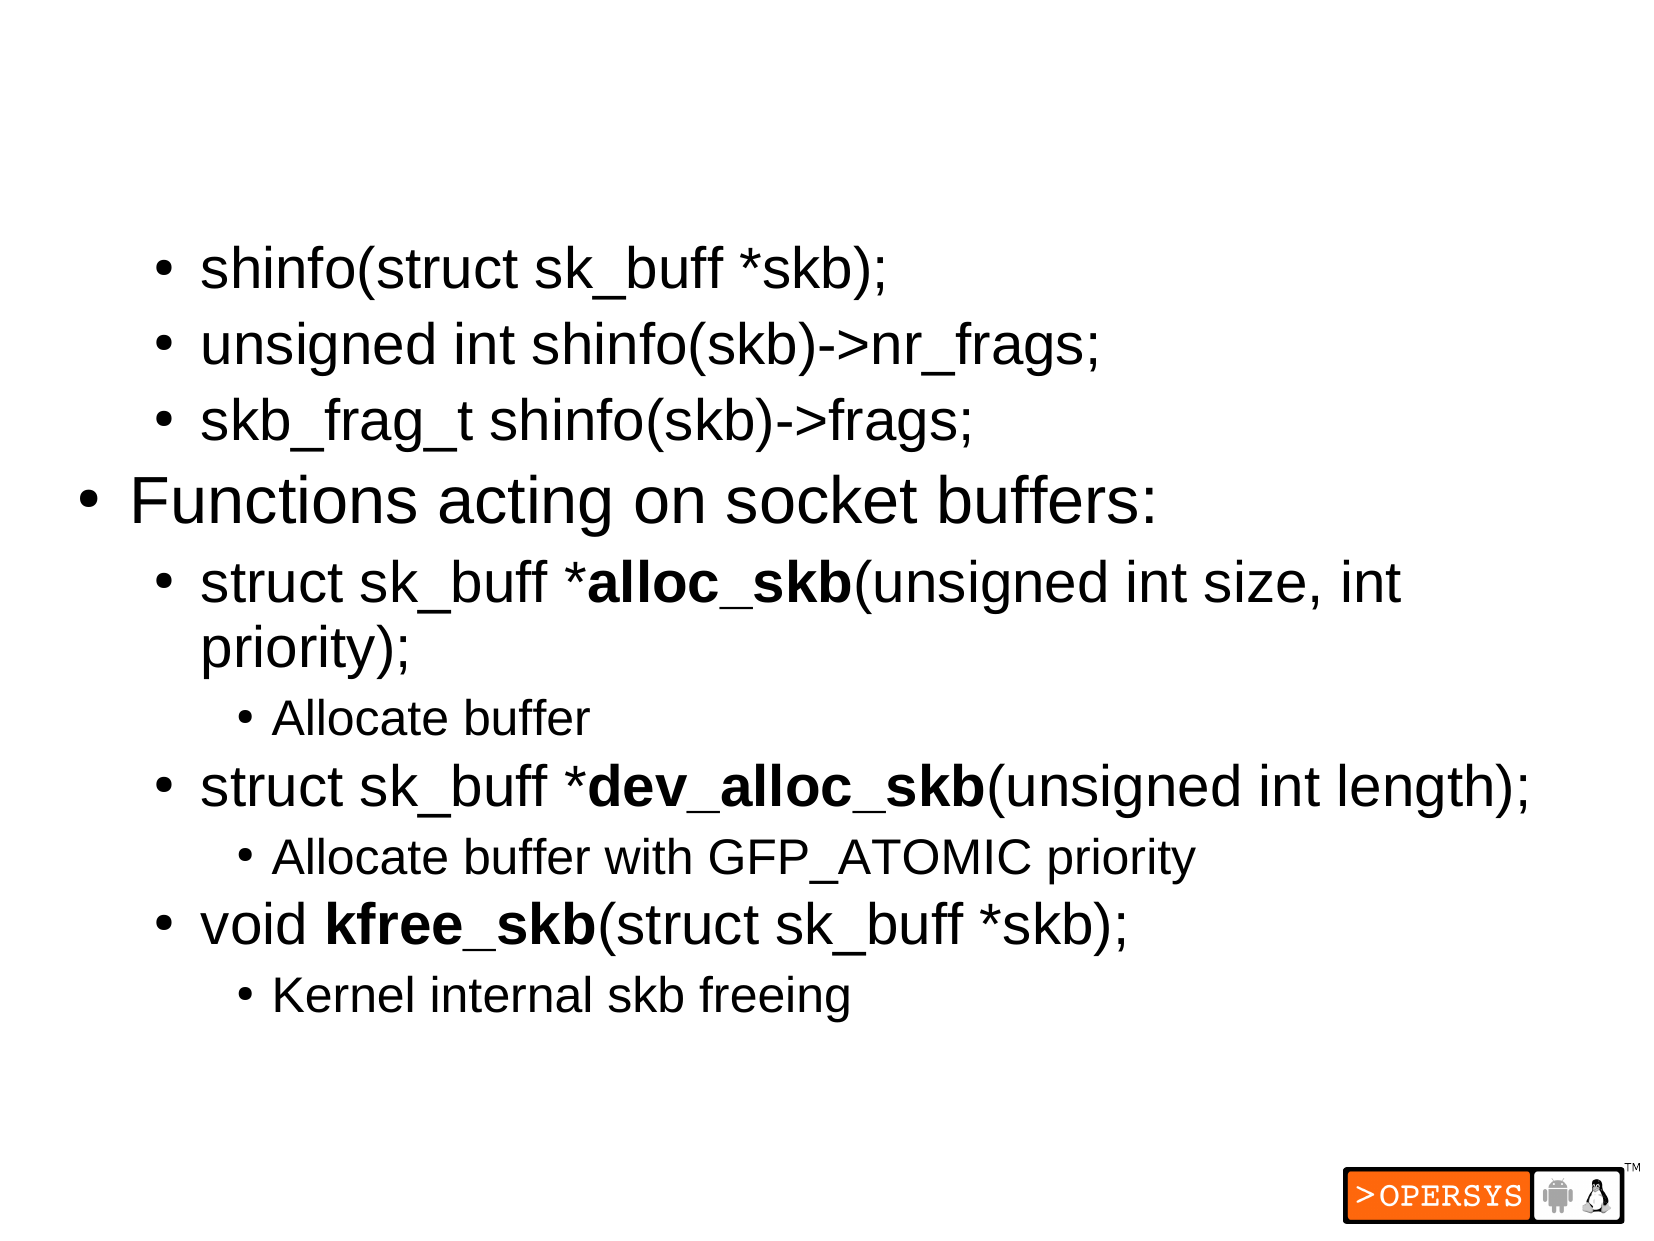

# shinfo(struct sk_buff *skb);
unsigned int shinfo(skb)->nr_frags;
skb_frag_t shinfo(skb)->frags;
Functions acting on socket buffers:
struct sk_buff *alloc_skb(unsigned int size, int priority);
Allocate buffer
struct sk_buff *dev_alloc_skb(unsigned int length);
Allocate buffer with GFP_ATOMIC priority
void kfree_skb(struct sk_buff *skb);
Kernel internal skb freeing